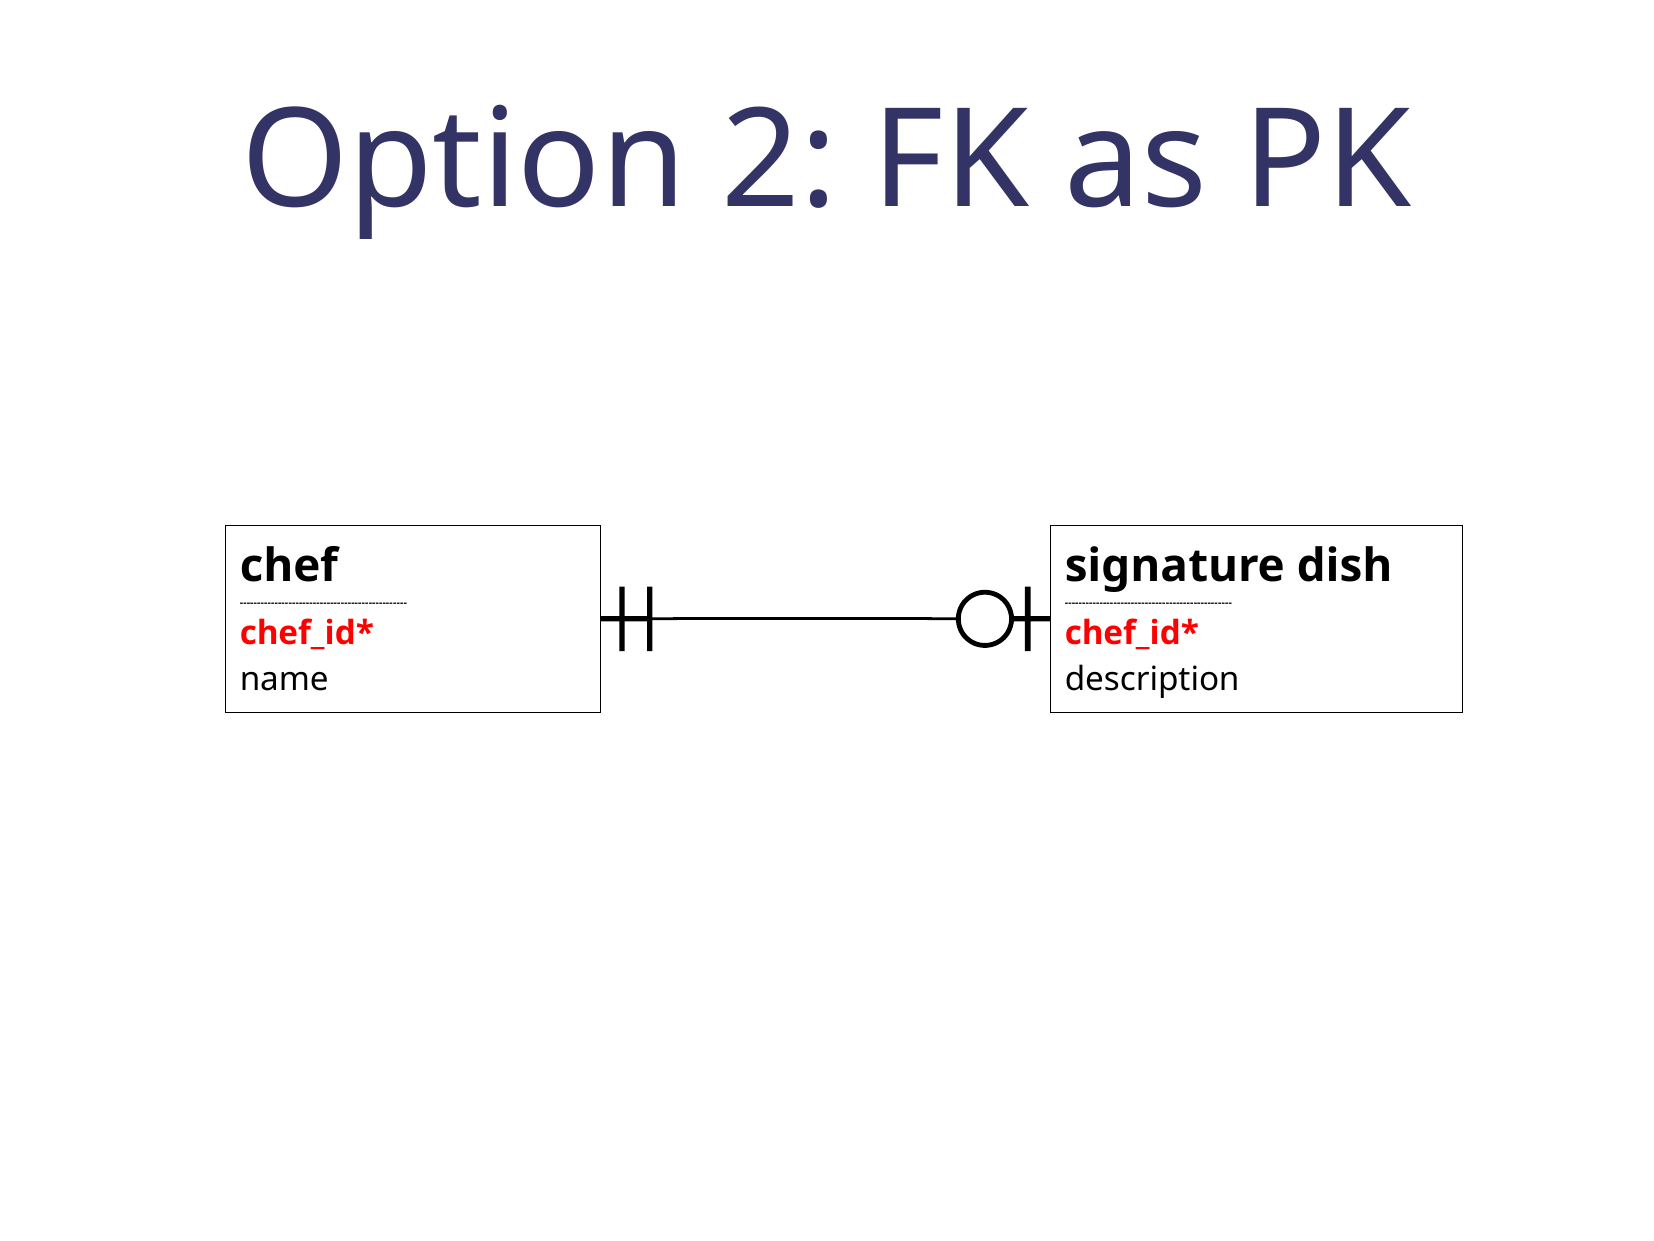

# Option 2: FK as PK
chef
------------------------------------------------
chef_id*
name
signature dish
------------------------------------------------
chef_id*
description